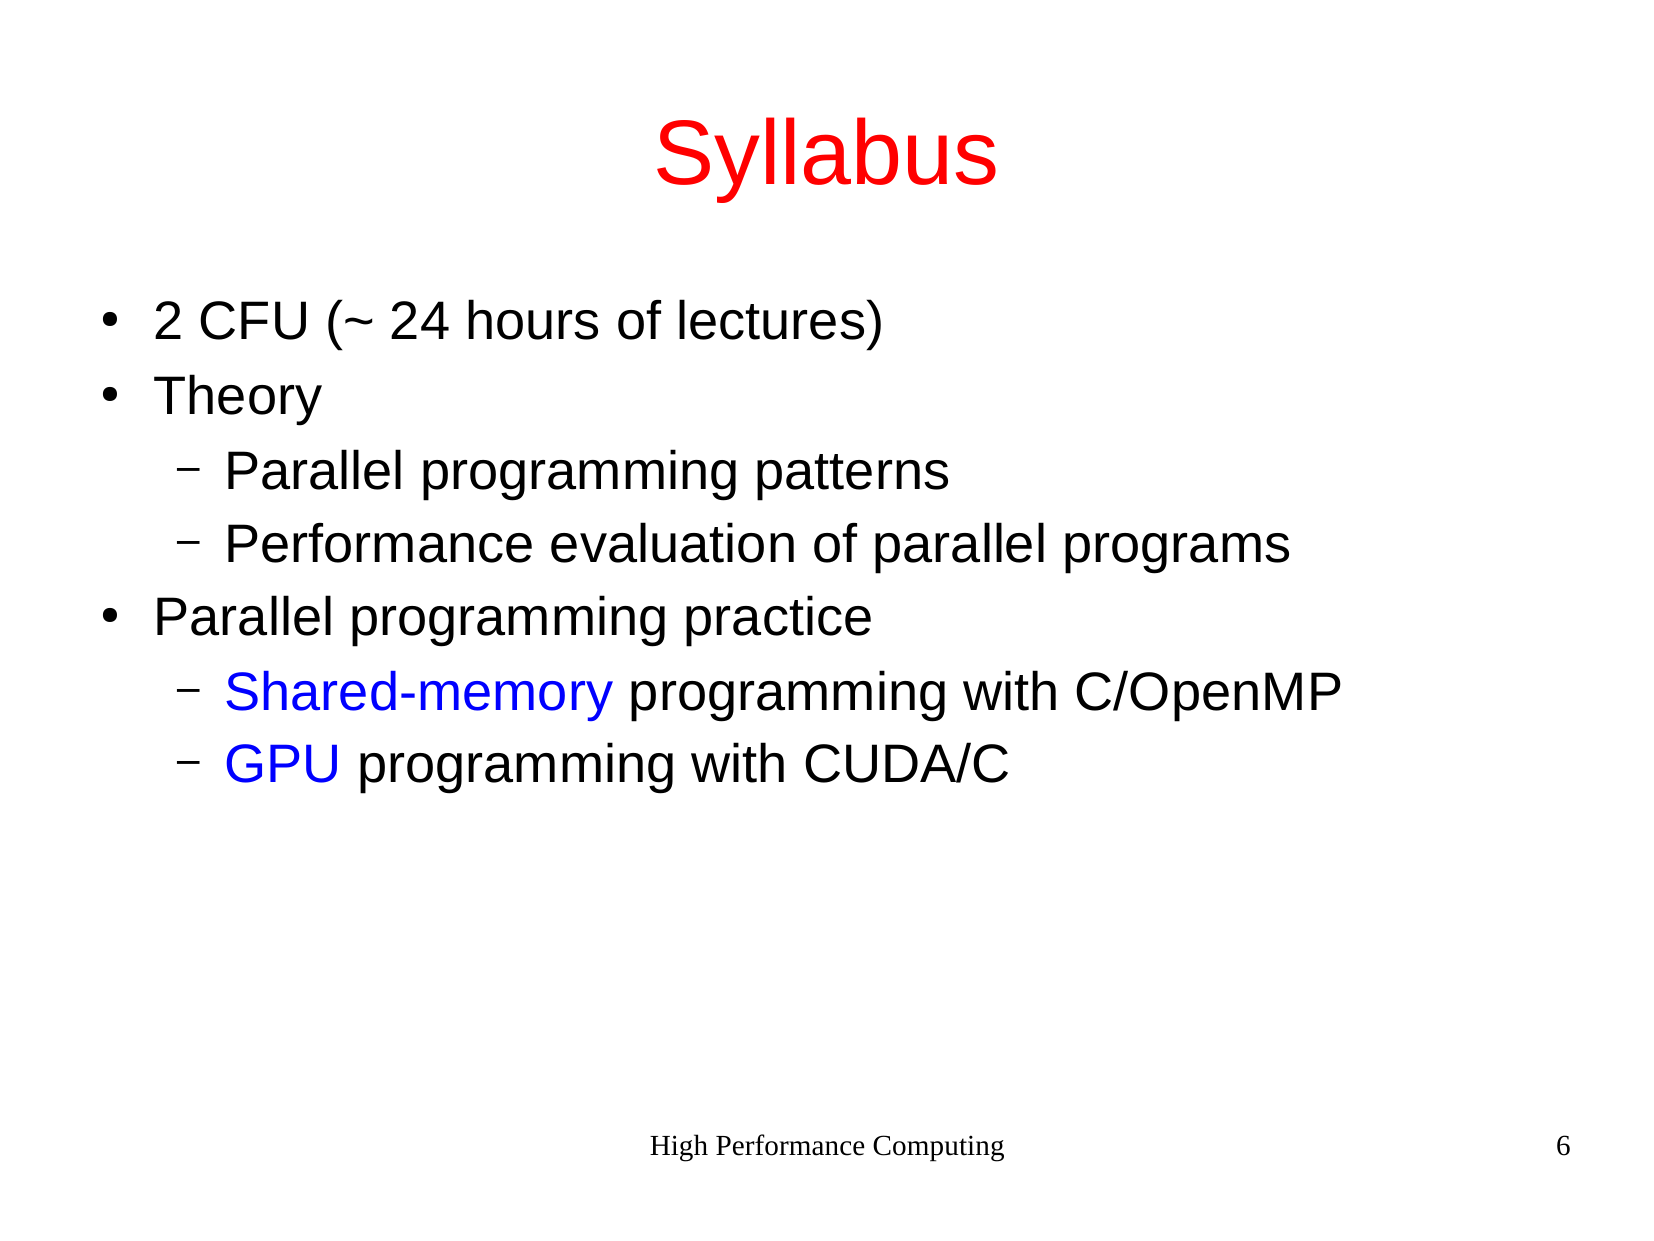

# Syllabus
2 CFU (~ 24 hours of lectures)
Theory
Parallel programming patterns
Performance evaluation of parallel programs
Parallel programming practice
Shared-memory programming with C/OpenMP
GPU programming with CUDA/C
High Performance Computing
6